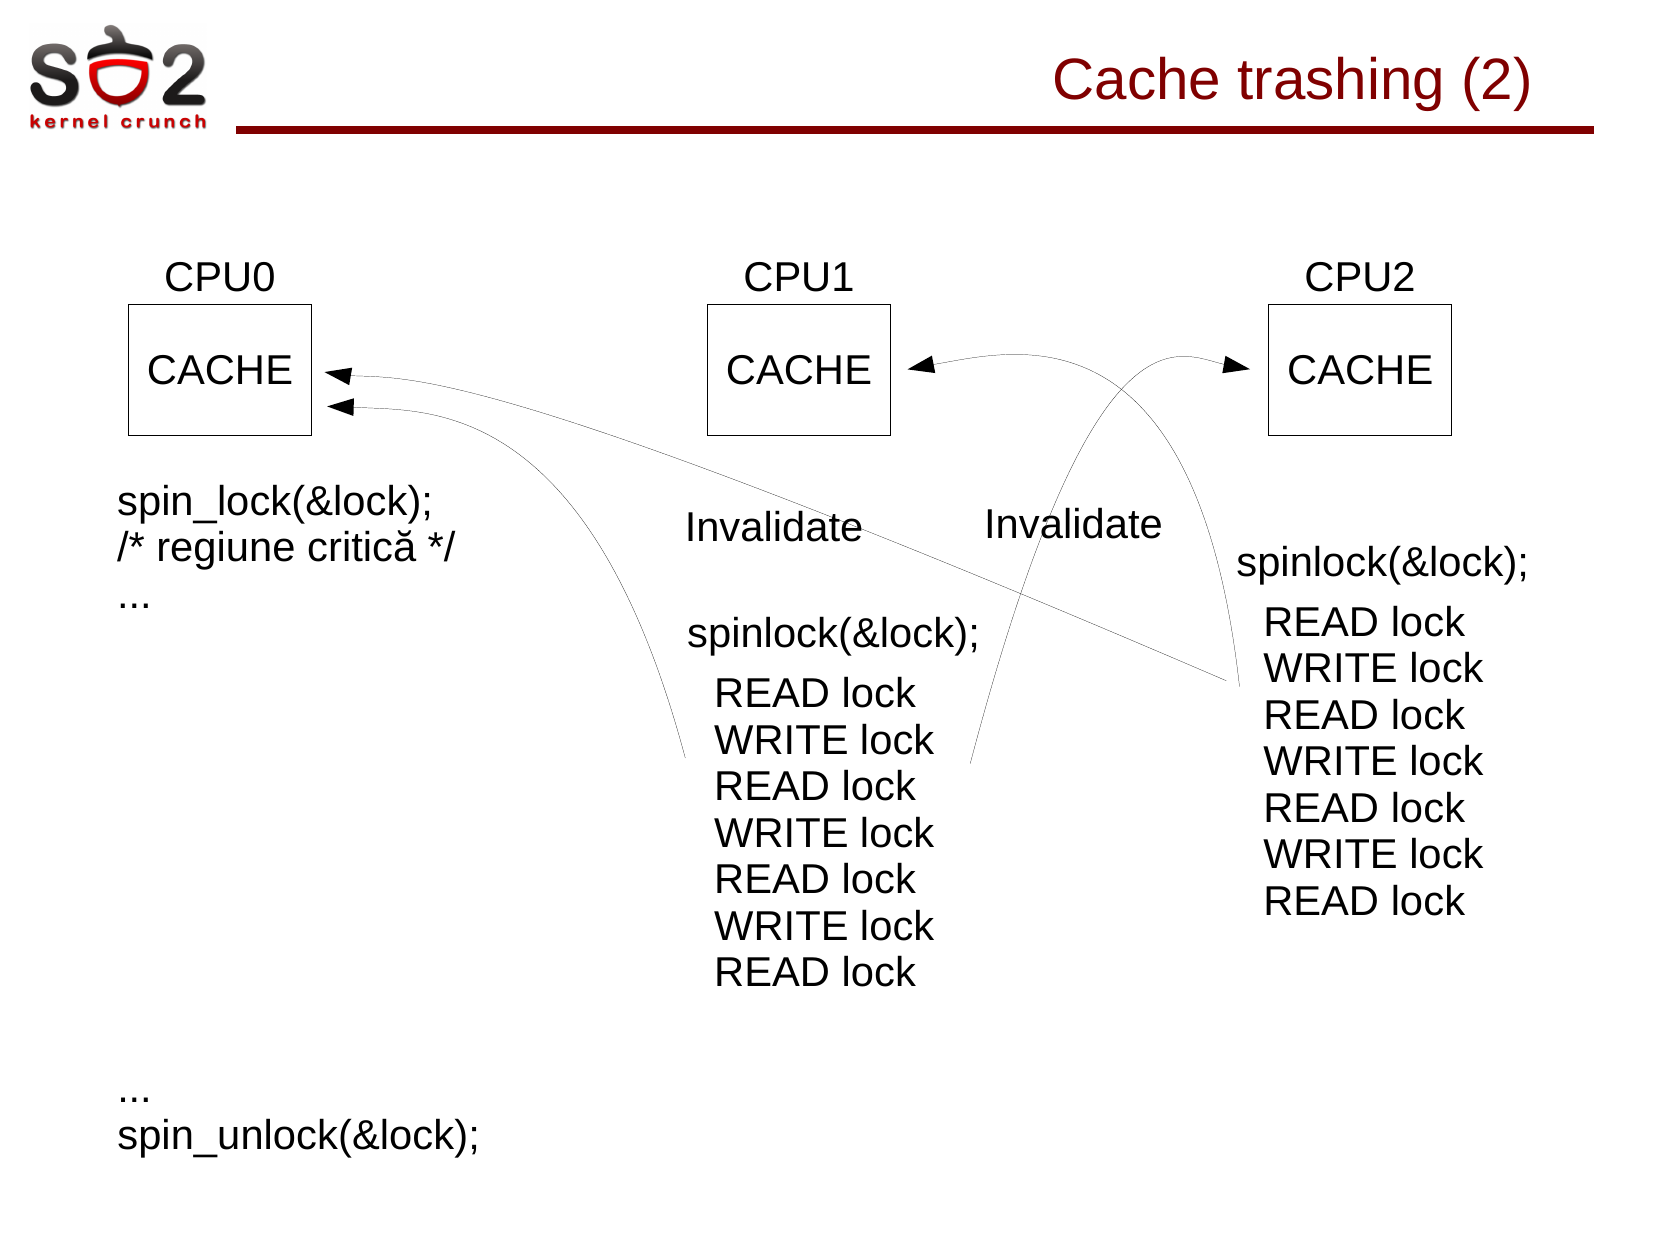

# Cache trashing (2)
CPU0
CACHE
CPU1
CACHE
CPU2
CACHE
Invalidate
Invalidate
spin_lock(&lock);
/* regiune critică */
...
spinlock(&lock);
READ lock
WRITE lock
READ lock
WRITE lock
READ lock
WRITE lock
READ lock
spinlock(&lock);
READ lock
WRITE lock
READ lock
WRITE lock
READ lock
WRITE lock
READ lock
...
spin_unlock(&lock);